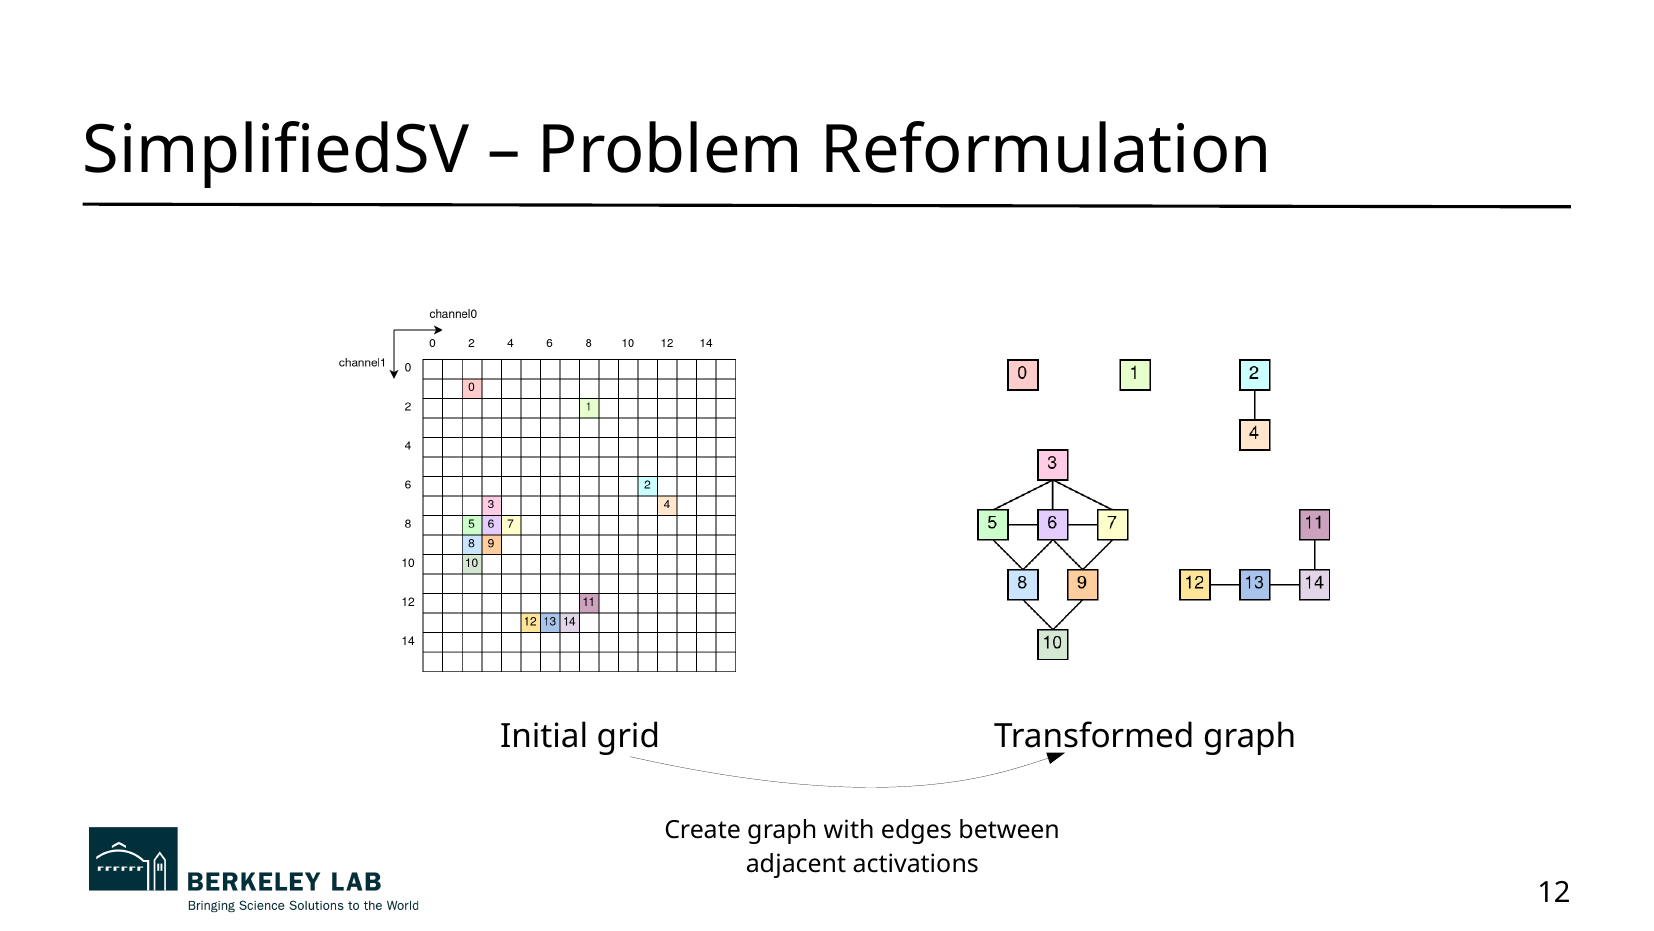

# SimplifiedSV – Problem Reformulation
Initial grid
Transformed graph
Create graph with edges between adjacent activations
12